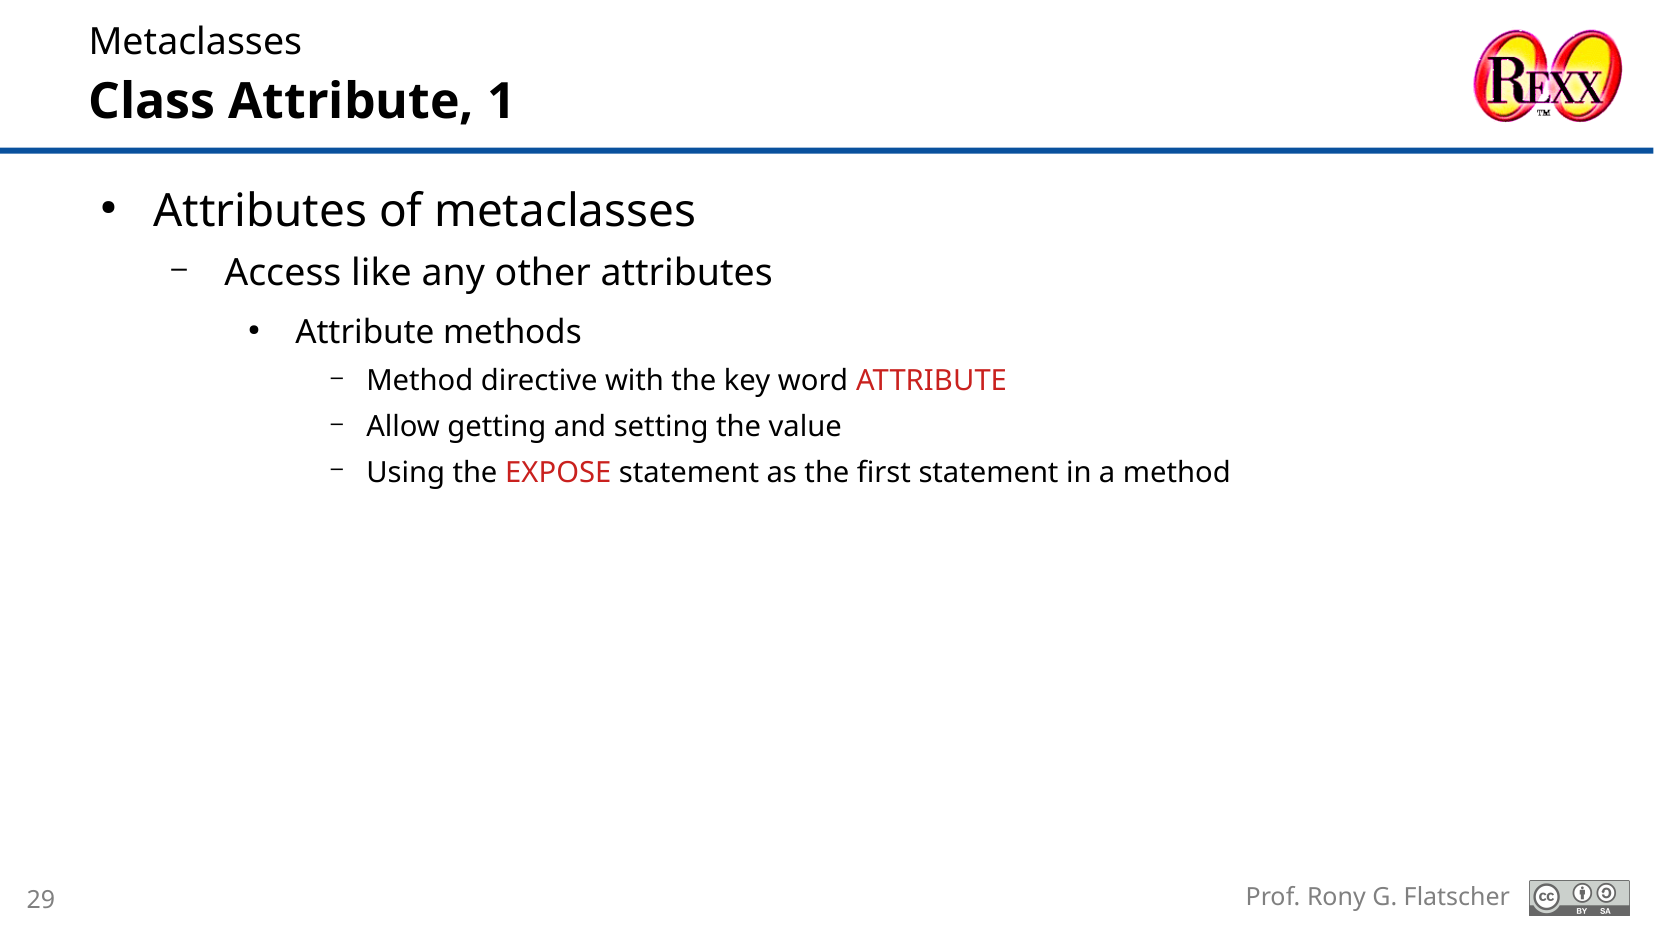

Metaclasses
Class Attribute, 1
# Attributes of metaclasses
Access like any other attributes
Attribute methods
Method directive with the key word ATTRIBUTE
Allow getting and setting the value
Using the EXPOSE statement as the first statement in a method